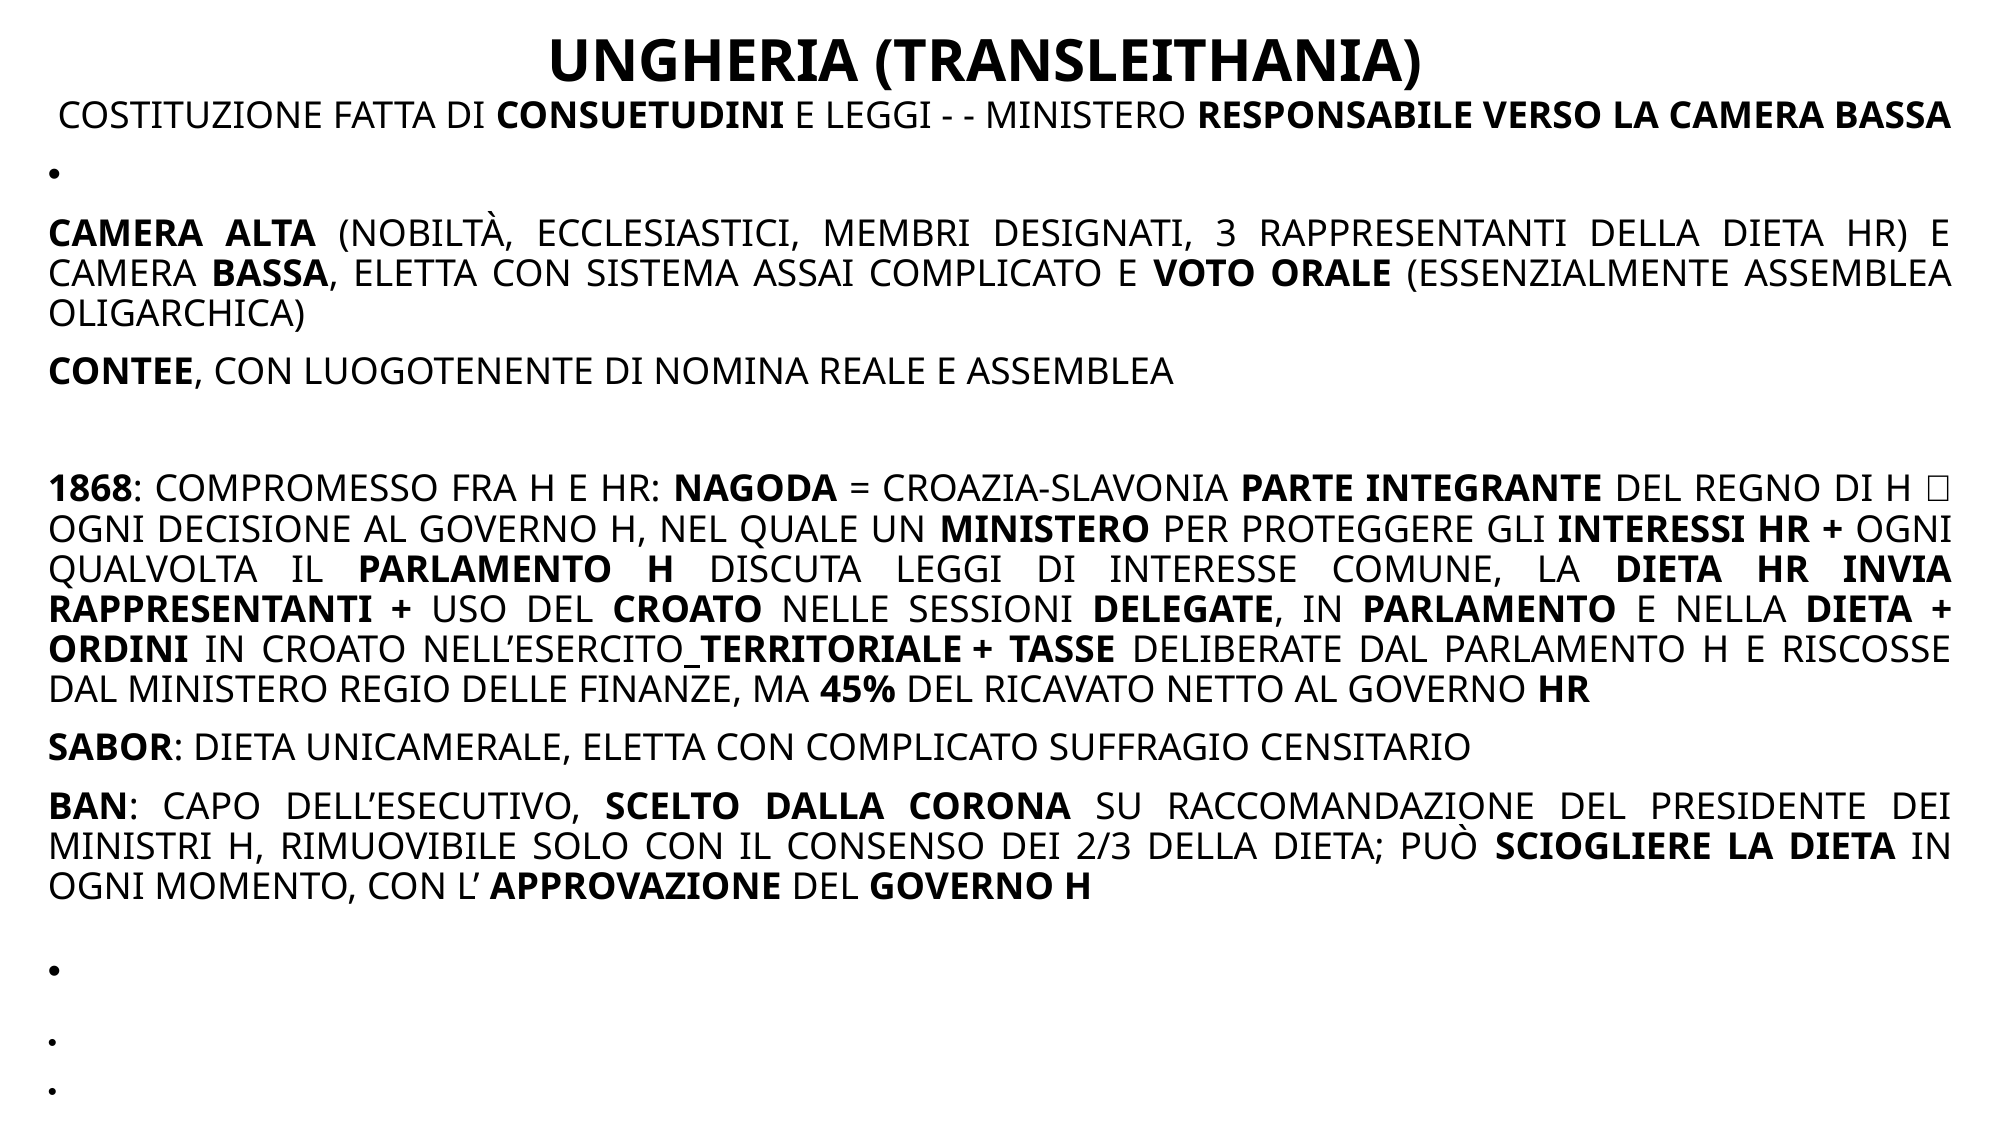

# Ungheria (Transleithania)
 costituzione fatta di consuetudini e leggi - - ministero responsabile verso la camera bassa
camera alta (nobiltà, ecclesiastici, membri designati, 3 rappresentanti della dieta HR) e camera bassa, eletta con sistema assai complicato e voto orale (essenzialmente assemblea oligarchica)
contee, con luogotenente di nomina reale e assemblea
1868: compromesso fra H e HR: Nagoda = Croazia-Slavonia parte integrante del regno di H  ogni decisione al governo H, nel quale un ministero per proteggere gli interessi HR + ogni qualvolta il Parlamento H discuta leggi di interesse comune, la dieta HR invia rappresentanti + uso del croato nelle sessioni delegate, in Parlamento e nella dieta + ordini in croato nell’esercito territoriale + tasse deliberate dal Parlamento H e riscosse dal ministero regio delle finanze, ma 45% del ricavato netto al governo HR
Sabor: dieta unicamerale, eletta con complicato suffragio censitario
Ban: capo dell’esecutivo, scelto dalla corona su raccomandazione del presidente dei ministri H, rimuovibile solo con il consenso dei 2/3 della dieta; può sciogliere la dieta in ogni momento, con l’ approvazione del governo H